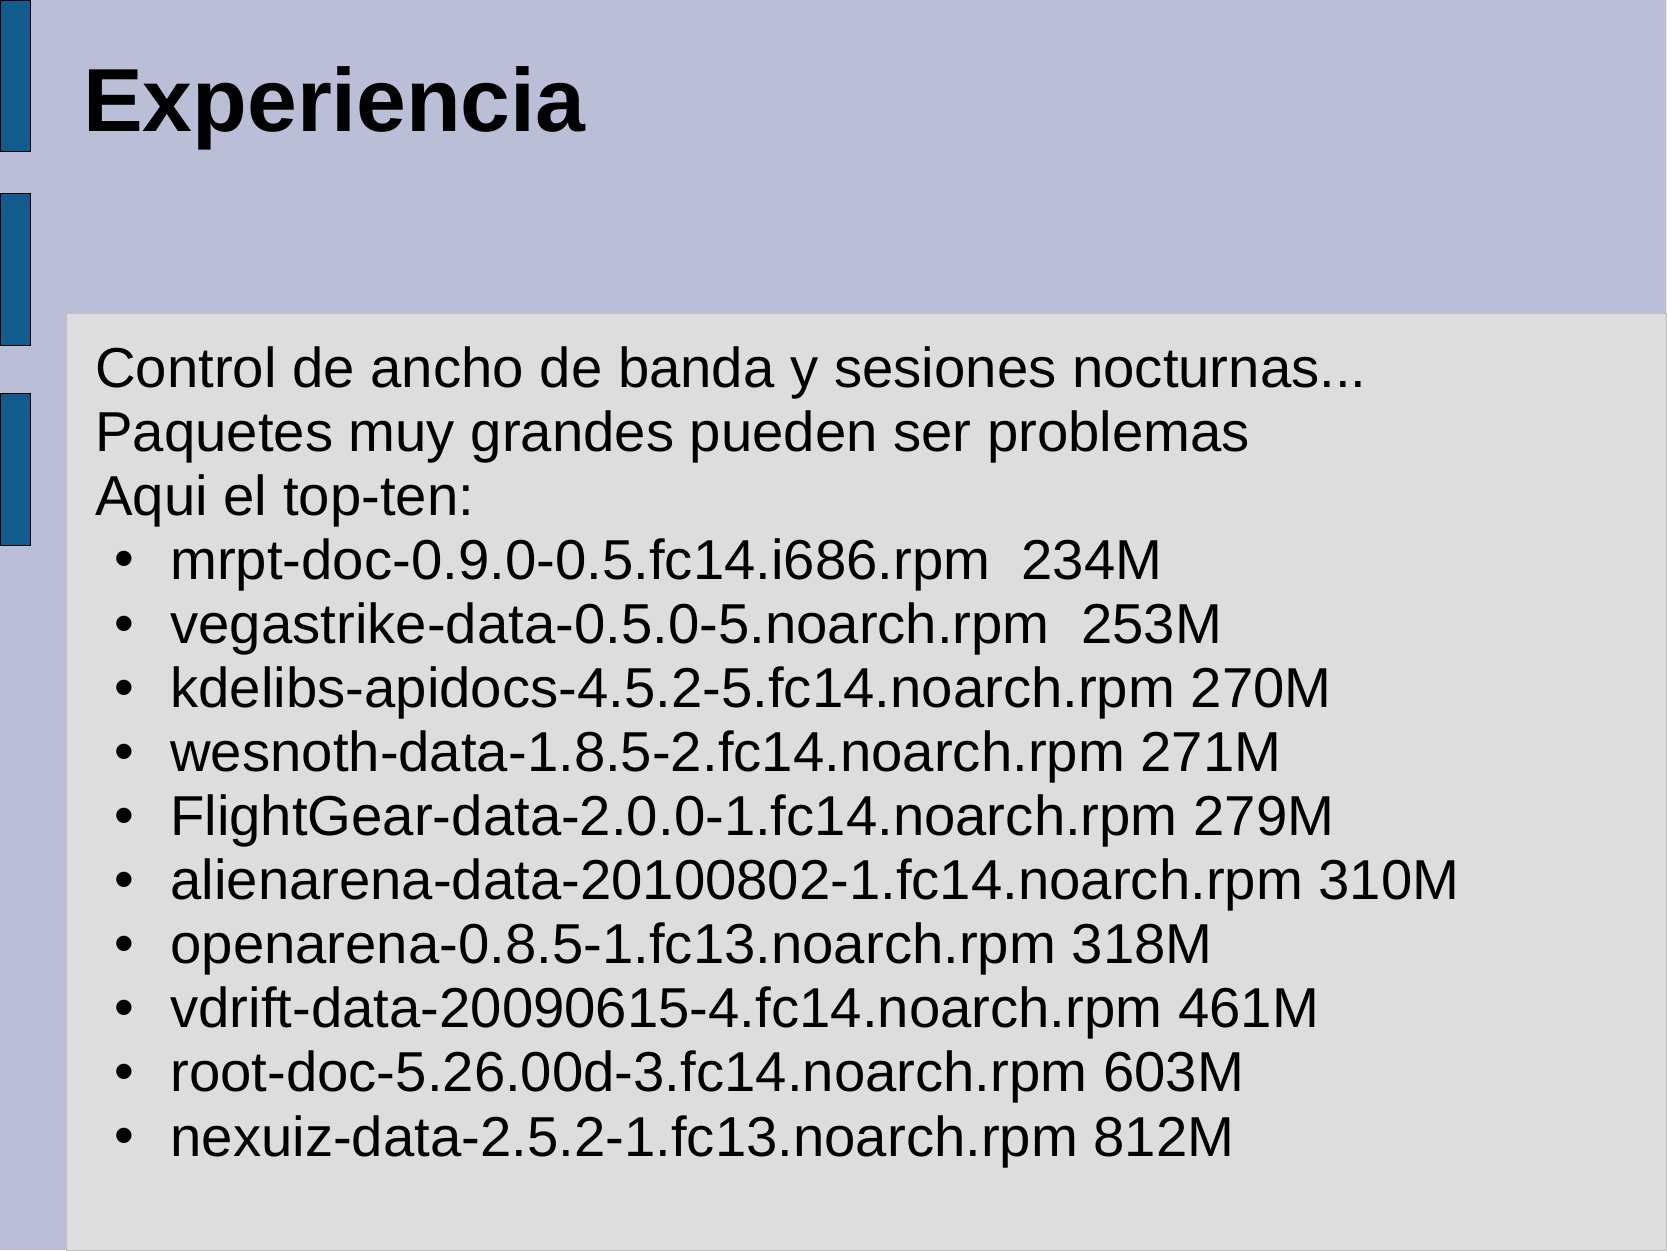

# Experiencia
Control de ancho de banda y sesiones nocturnas...
Paquetes muy grandes pueden ser problemas
Aqui el top-ten:
mrpt-doc-0.9.0-0.5.fc14.i686.rpm  234M
vegastrike-data-0.5.0-5.noarch.rpm  253M
kdelibs-apidocs-4.5.2-5.fc14.noarch.rpm 270M
wesnoth-data-1.8.5-2.fc14.noarch.rpm 271M
FlightGear-data-2.0.0-1.fc14.noarch.rpm 279M
alienarena-data-20100802-1.fc14.noarch.rpm 310M
openarena-0.8.5-1.fc13.noarch.rpm 318M
vdrift-data-20090615-4.fc14.noarch.rpm 461M
root-doc-5.26.00d-3.fc14.noarch.rpm 603M
nexuiz-data-2.5.2-1.fc13.noarch.rpm 812M